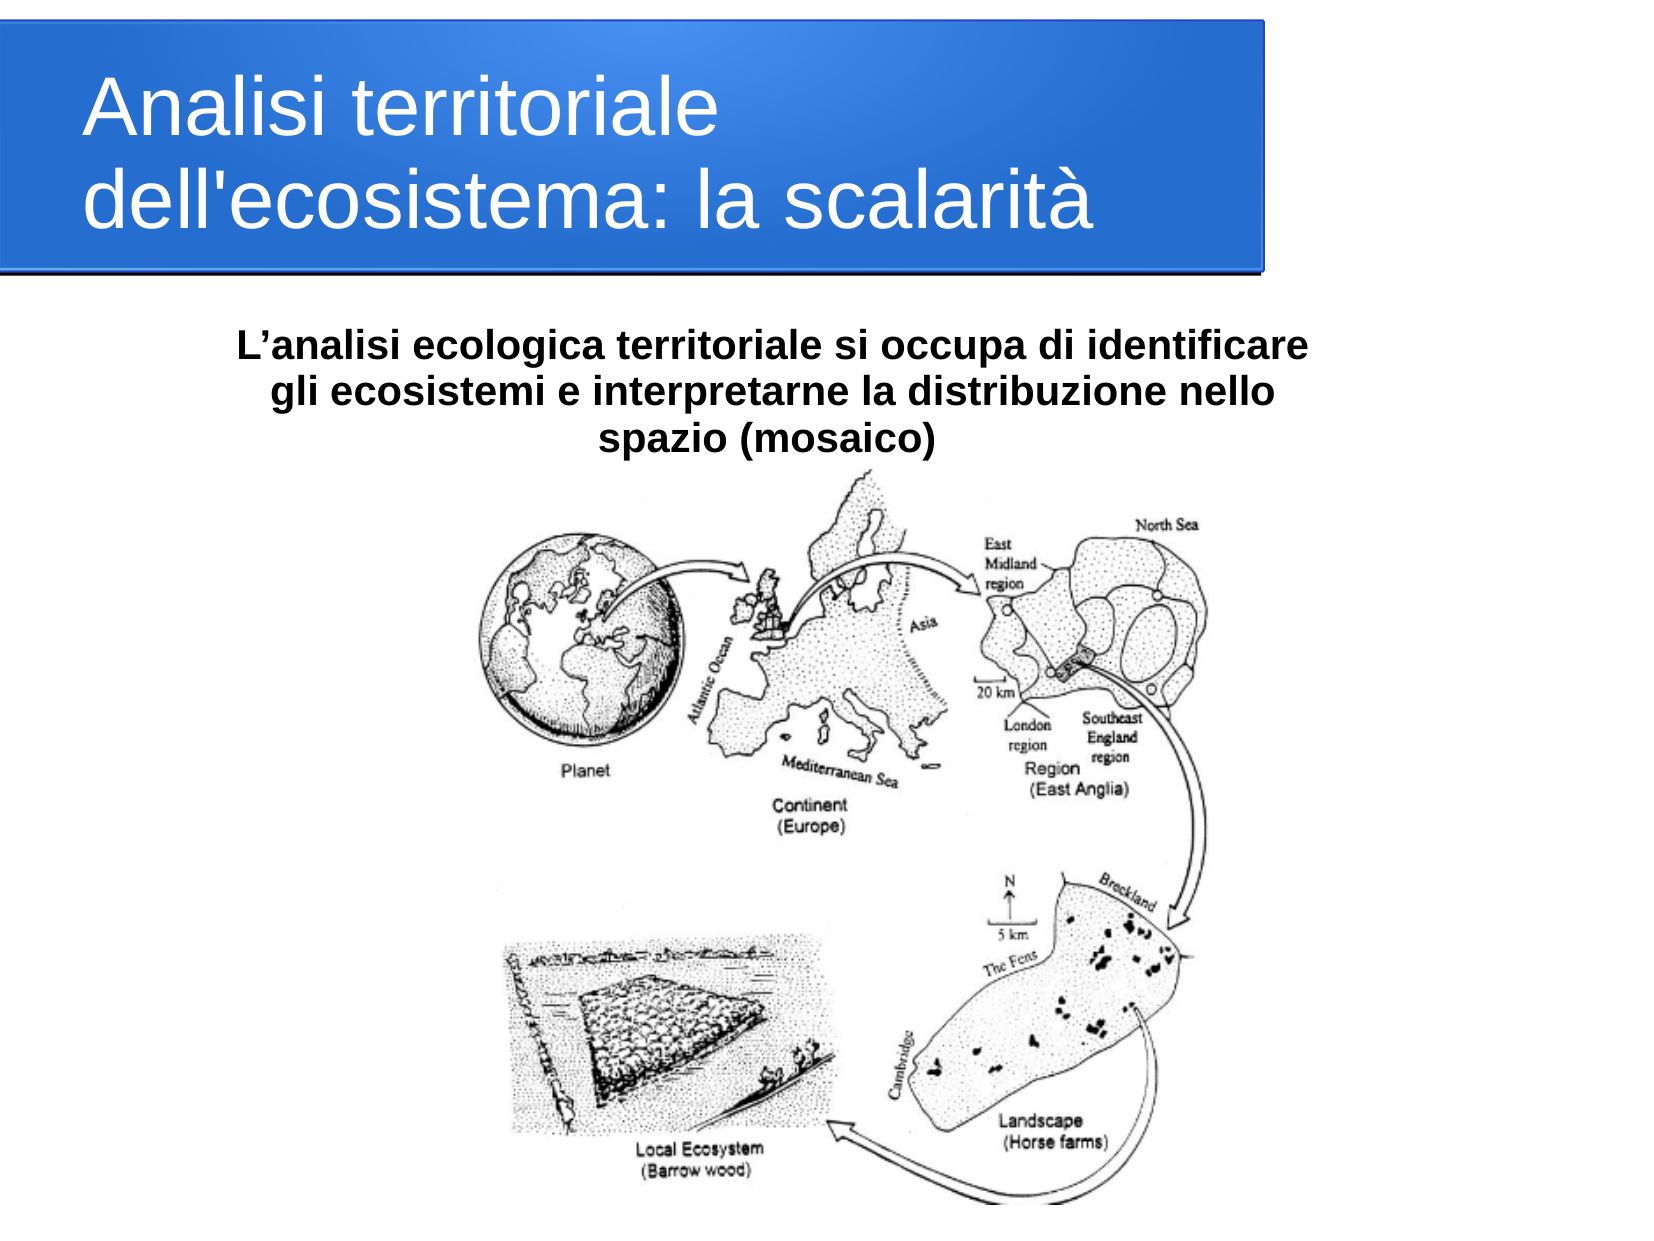

# Analisi territoriale dell'ecosistema: la scalarità
L’analisi ecologica territoriale si occupa di identificare gli ecosistemi e interpretarne la distribuzione nello spazio (mosaico)